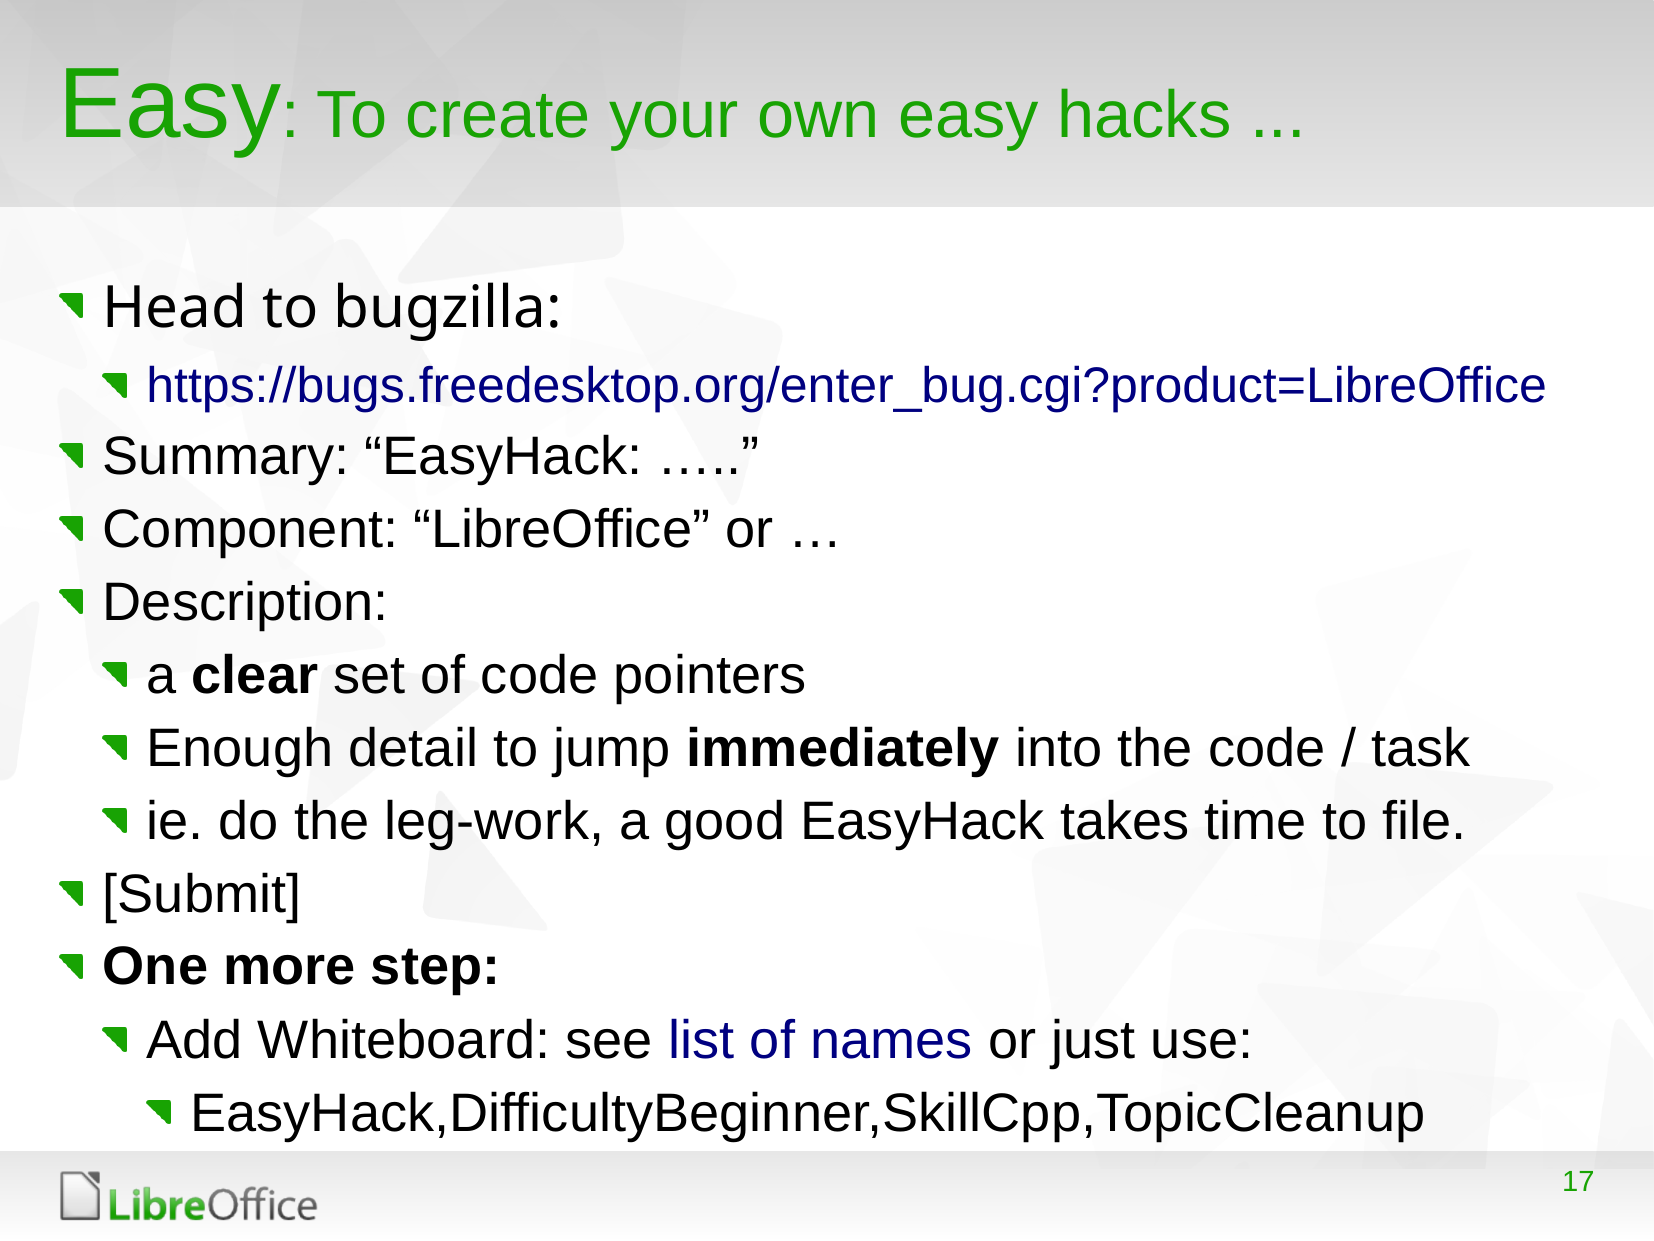

# Easy: To create your own easy hacks ...
Head to bugzilla:
https://bugs.freedesktop.org/enter_bug.cgi?product=LibreOffice
Summary: “EasyHack: …..”
Component: “LibreOffice” or …
Description:
a clear set of code pointers
Enough detail to jump immediately into the code / task
ie. do the leg-work, a good EasyHack takes time to file.
[Submit]
One more step:
Add Whiteboard: see list of names or just use:
EasyHack,DifficultyBeginner,SkillCpp,TopicCleanup
17